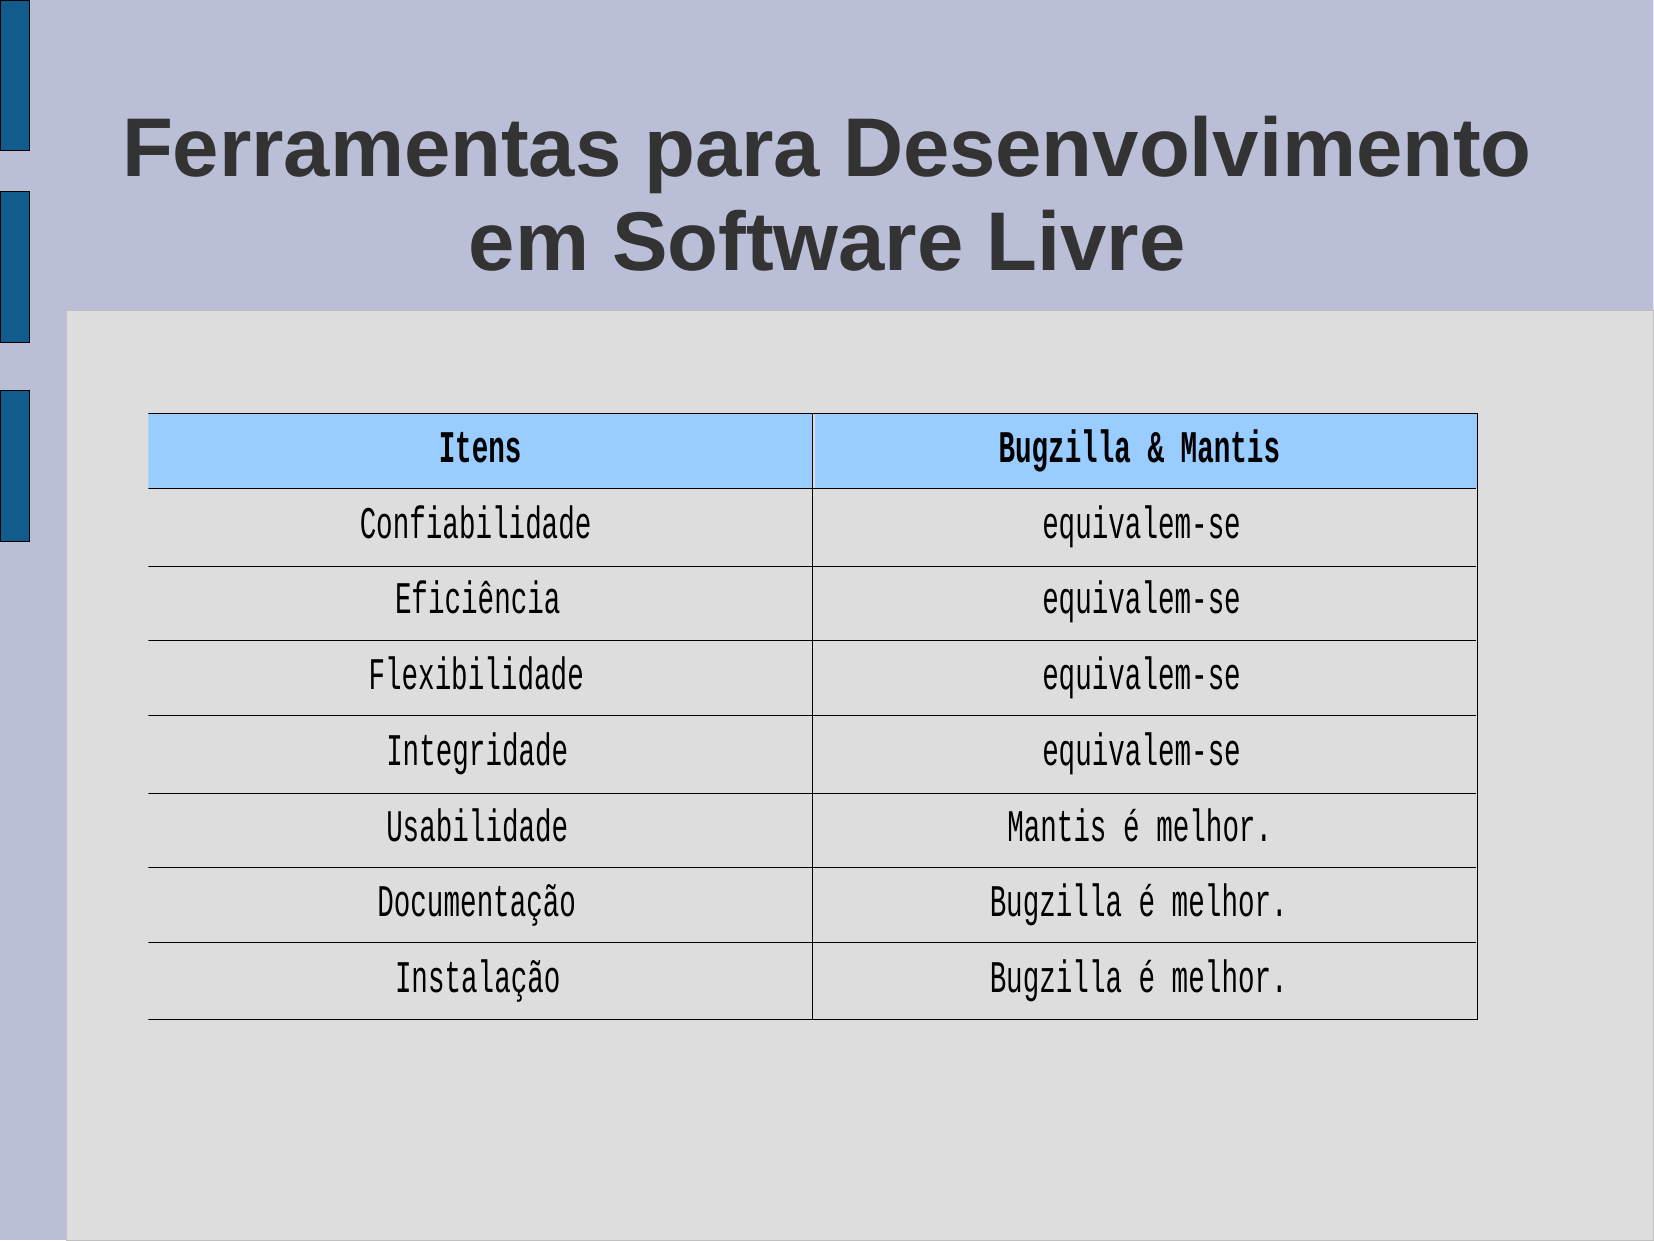

# Ferramentas para Desenvolvimento em Software Livre